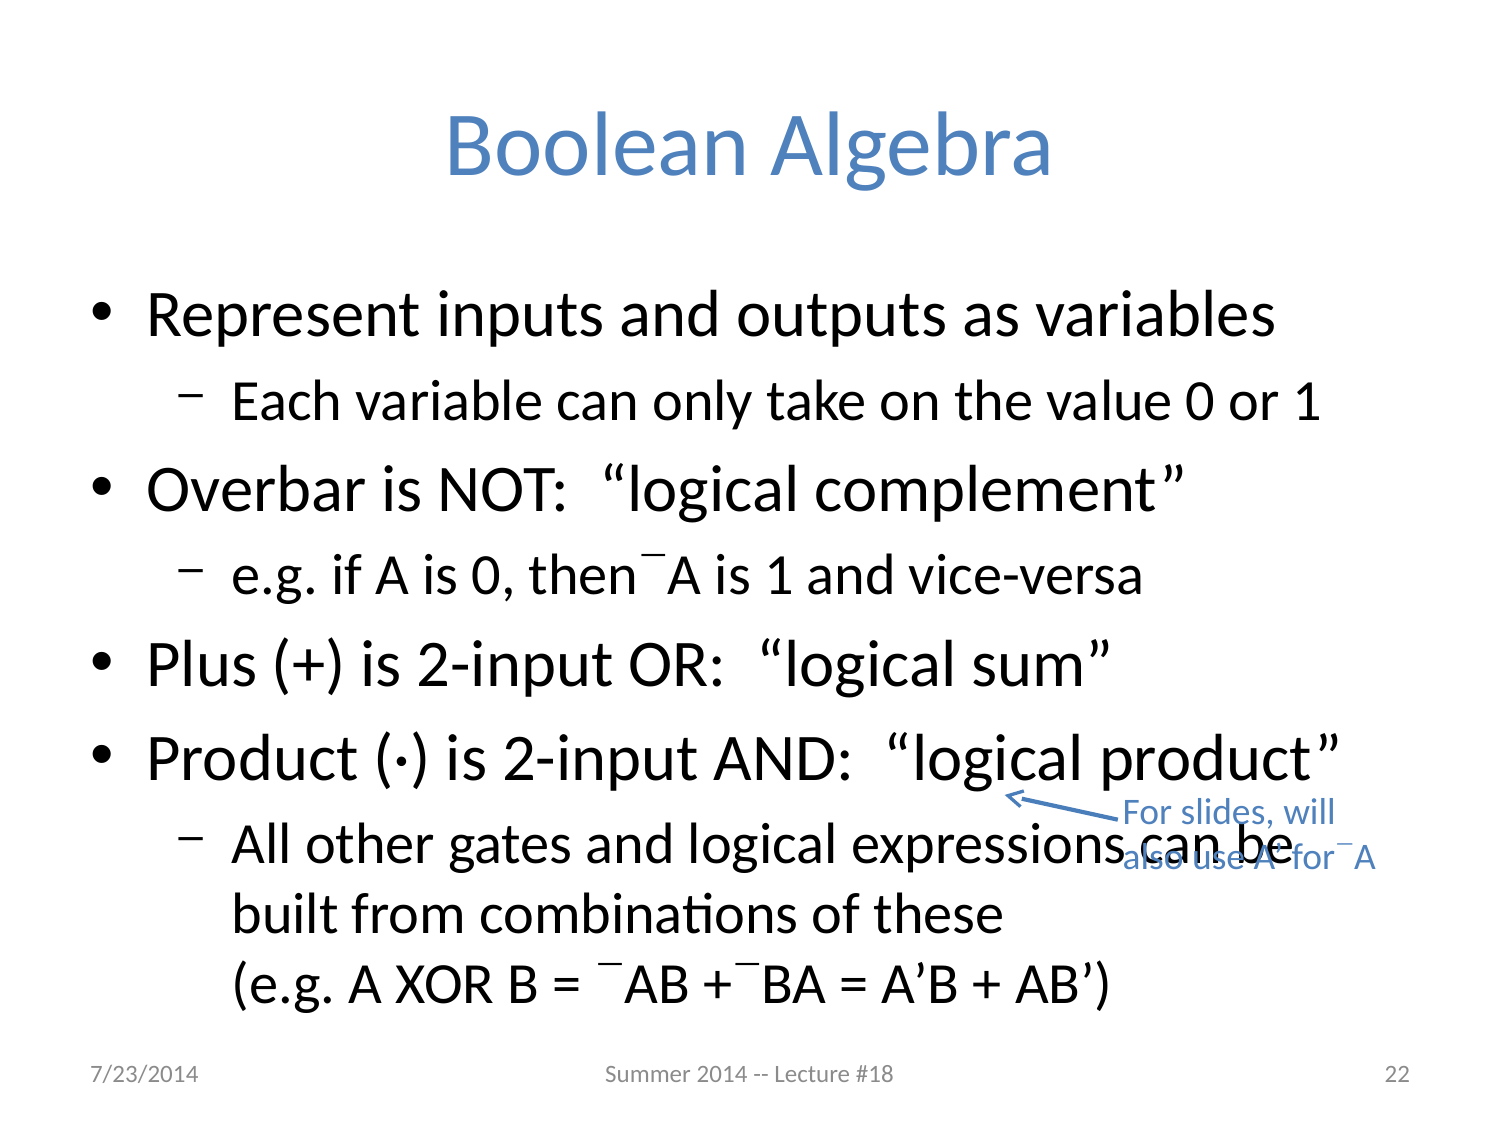

# Boolean Algebra
Represent inputs and outputs as variables
Each variable can only take on the value 0 or 1
Overbar is NOT: “logical complement”
e.g. if A is 0, then`A is 1 and vice-versa
Plus (+) is 2-input OR: “logical sum”
Product (·) is 2-input AND: “logical product”
All other gates and logical expressions can be built from combinations of these
(e.g. A XOR B = `AB +`BA = A’B + AB’)
For slides, will also use A’ for`A
7/23/2014
Summer 2014 -- Lecture #18